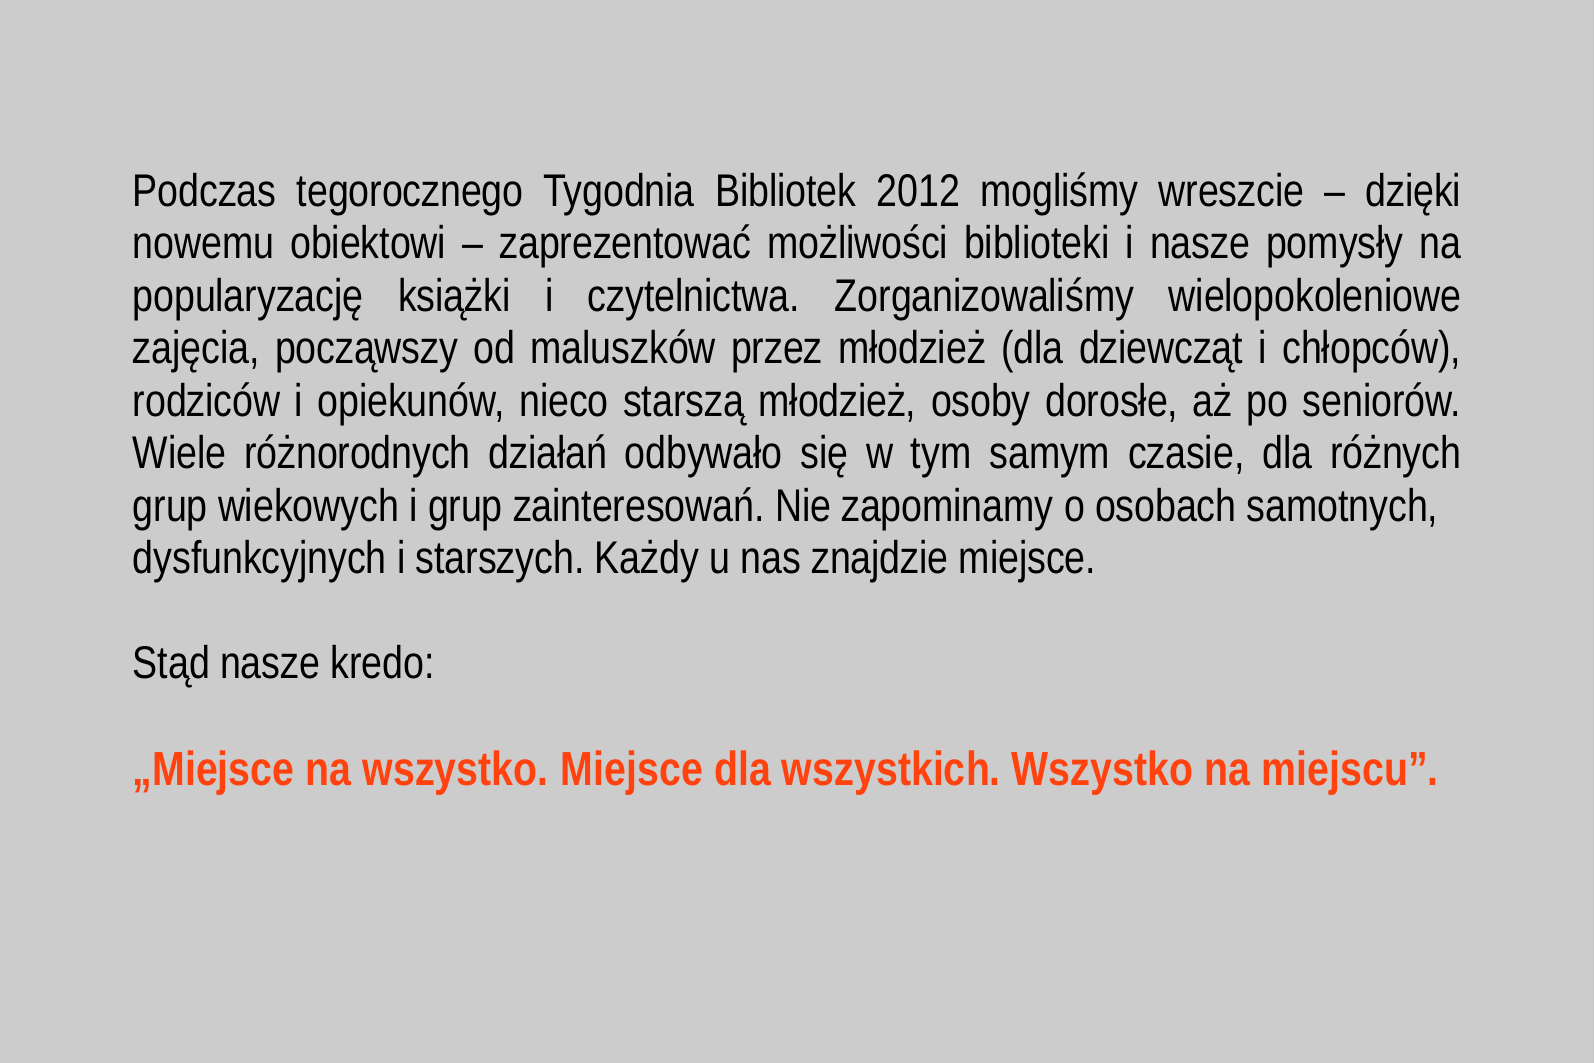

Podczas tegorocznego Tygodnia Bibliotek 2012 mogliśmy wreszcie – dzięki nowemu obiektowi – zaprezentować możliwości biblioteki i nasze pomysły na popularyzację książki i czytelnictwa. Zorganizowaliśmy wielopokoleniowe zajęcia, począwszy od maluszków przez młodzież (dla dziewcząt i chłopców), rodziców i opiekunów, nieco starszą młodzież, osoby dorosłe, aż po seniorów. Wiele różnorodnych działań odbywało się w tym samym czasie, dla różnych grup wiekowych i grup zainteresowań. Nie zapominamy o osobach samotnych,
dysfunkcyjnych i starszych. Każdy u nas znajdzie miejsce.
Stąd nasze kredo:
„Miejsce na wszystko. Miejsce dla wszystkich. Wszystko na miejscu”.